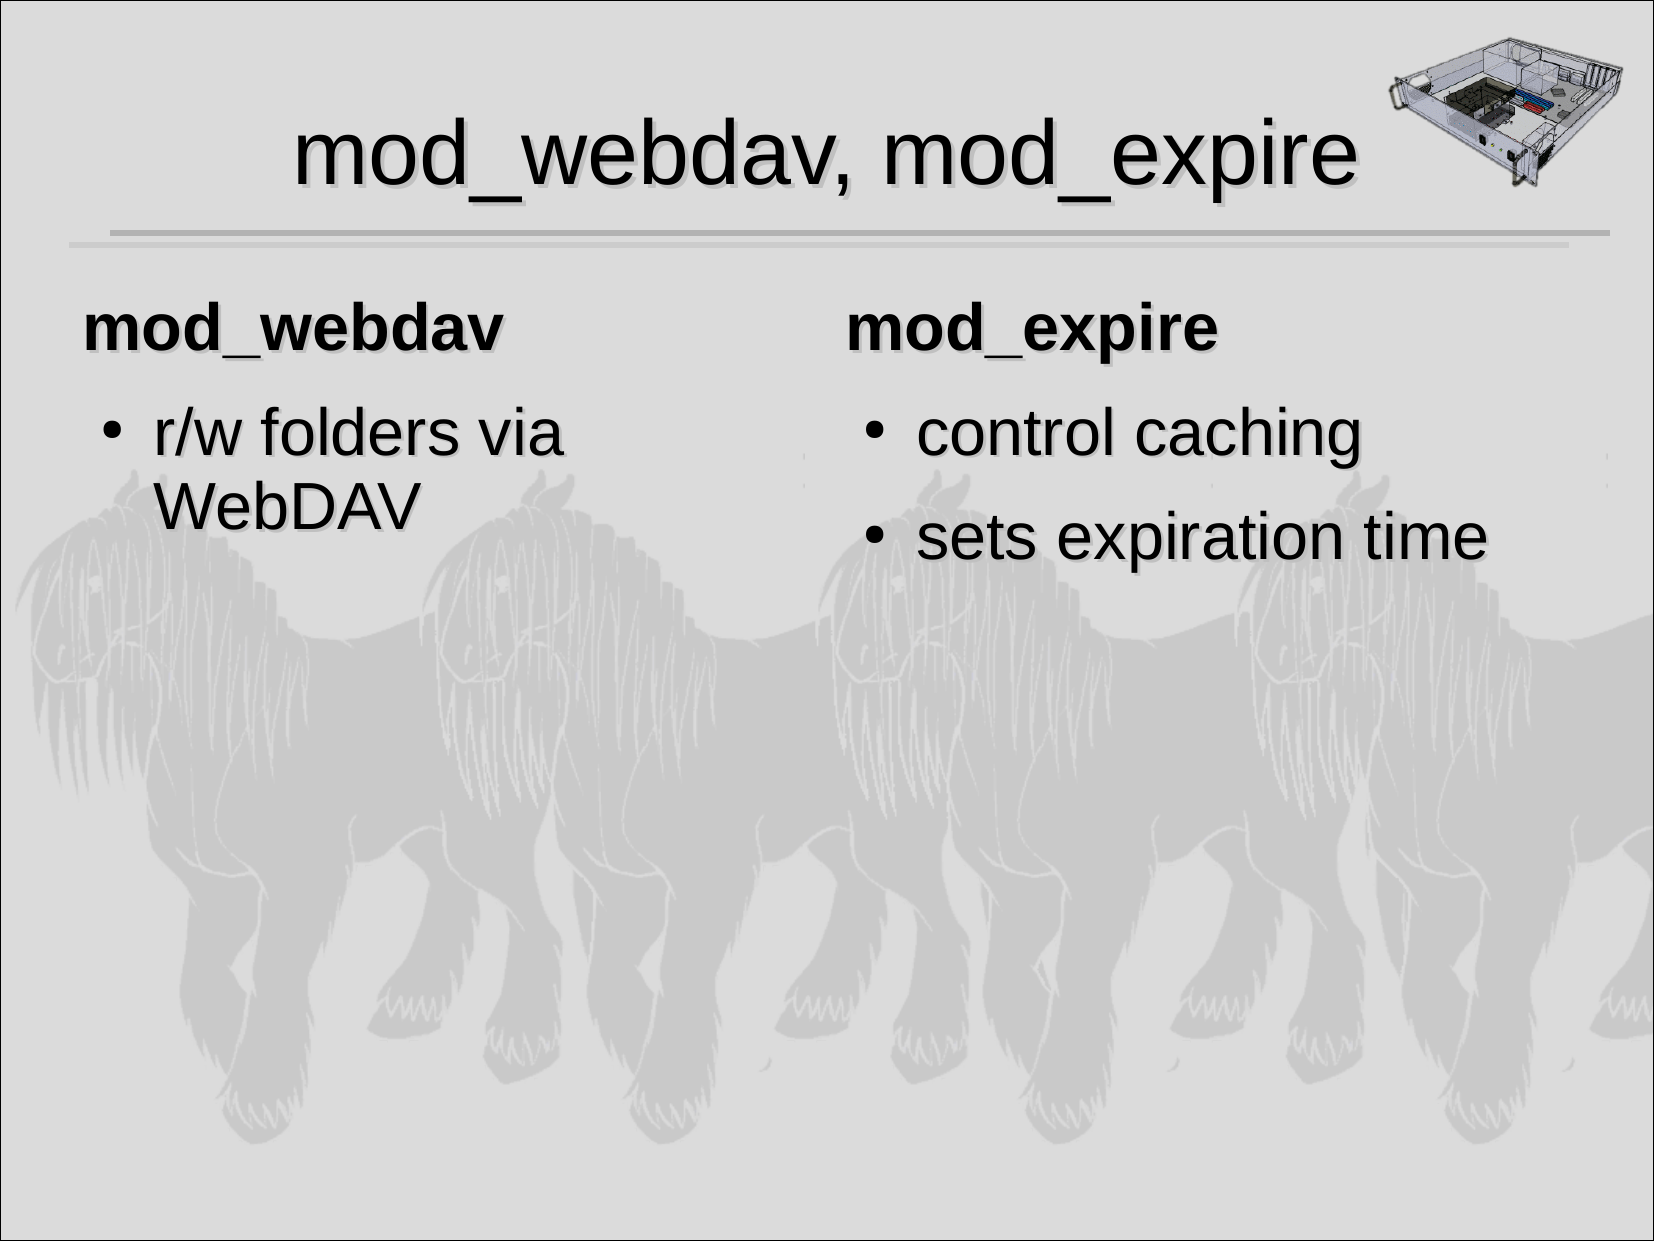

# mod_webdav, mod_expire
mod_webdav
r/w folders via WebDAV
mod_expire
control caching
sets expiration time